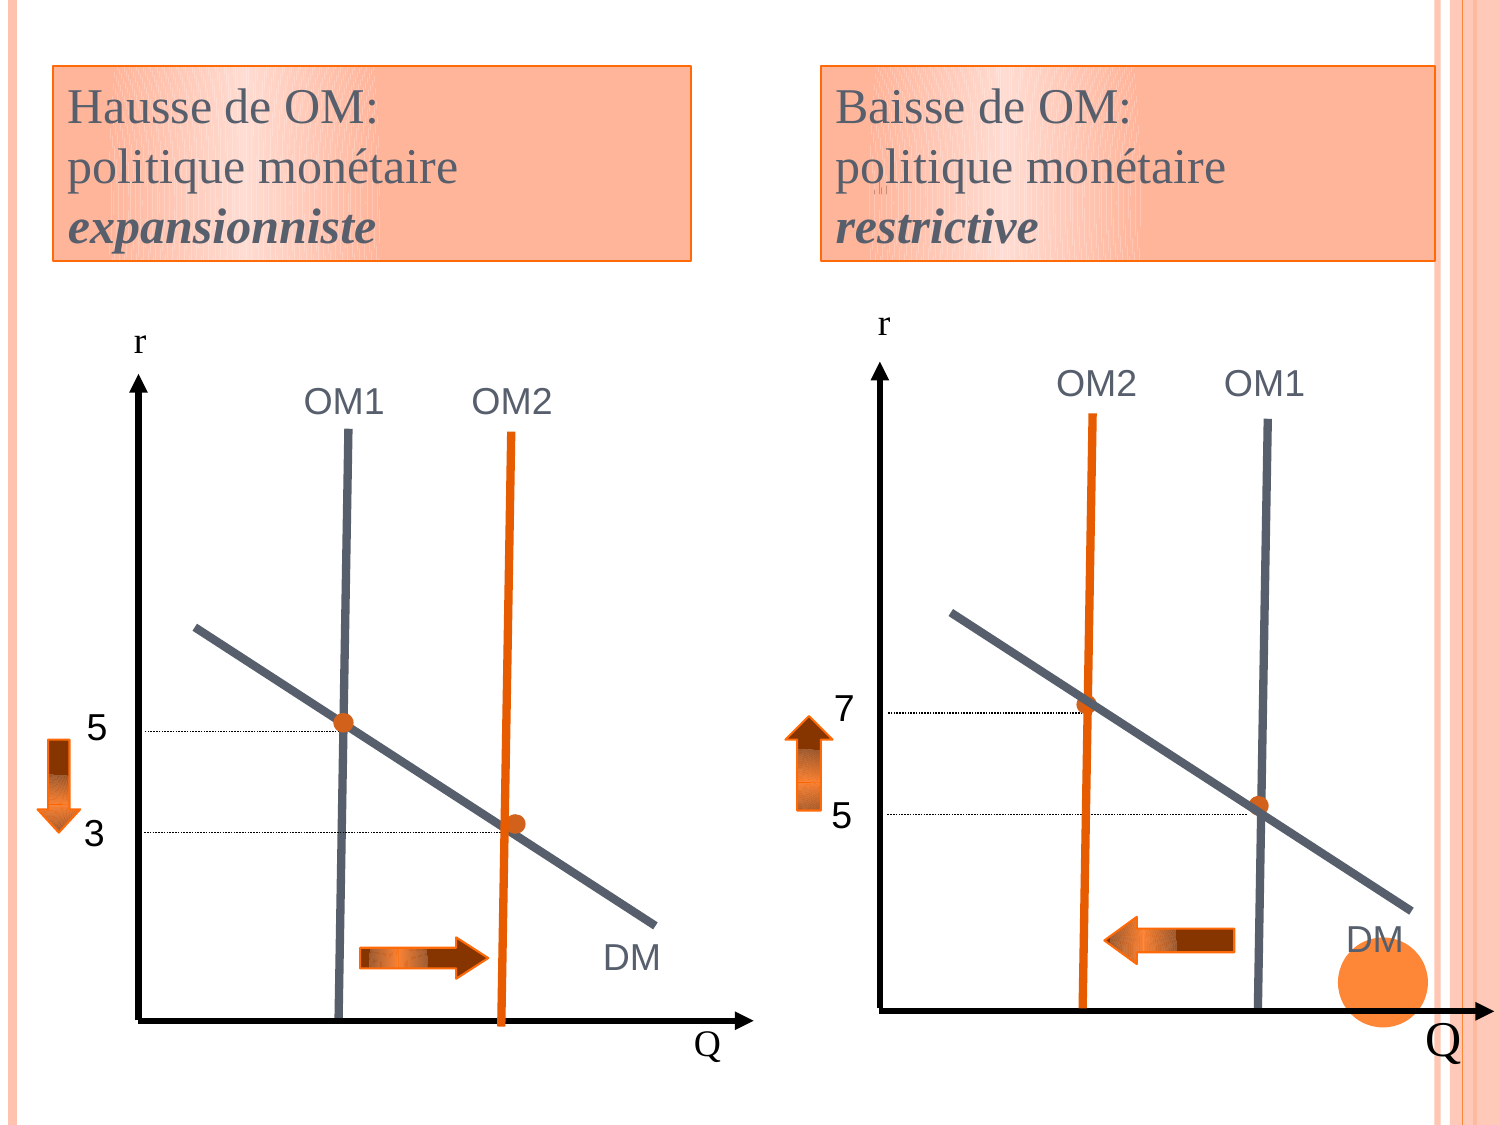

Hausse de OM:
politique monétaire expansionniste
Baisse de OM:
politique monétaire restrictive
r
OM2
OM1
7
5
DM
r
Q
OM1
OM2
5
3
DM
Q